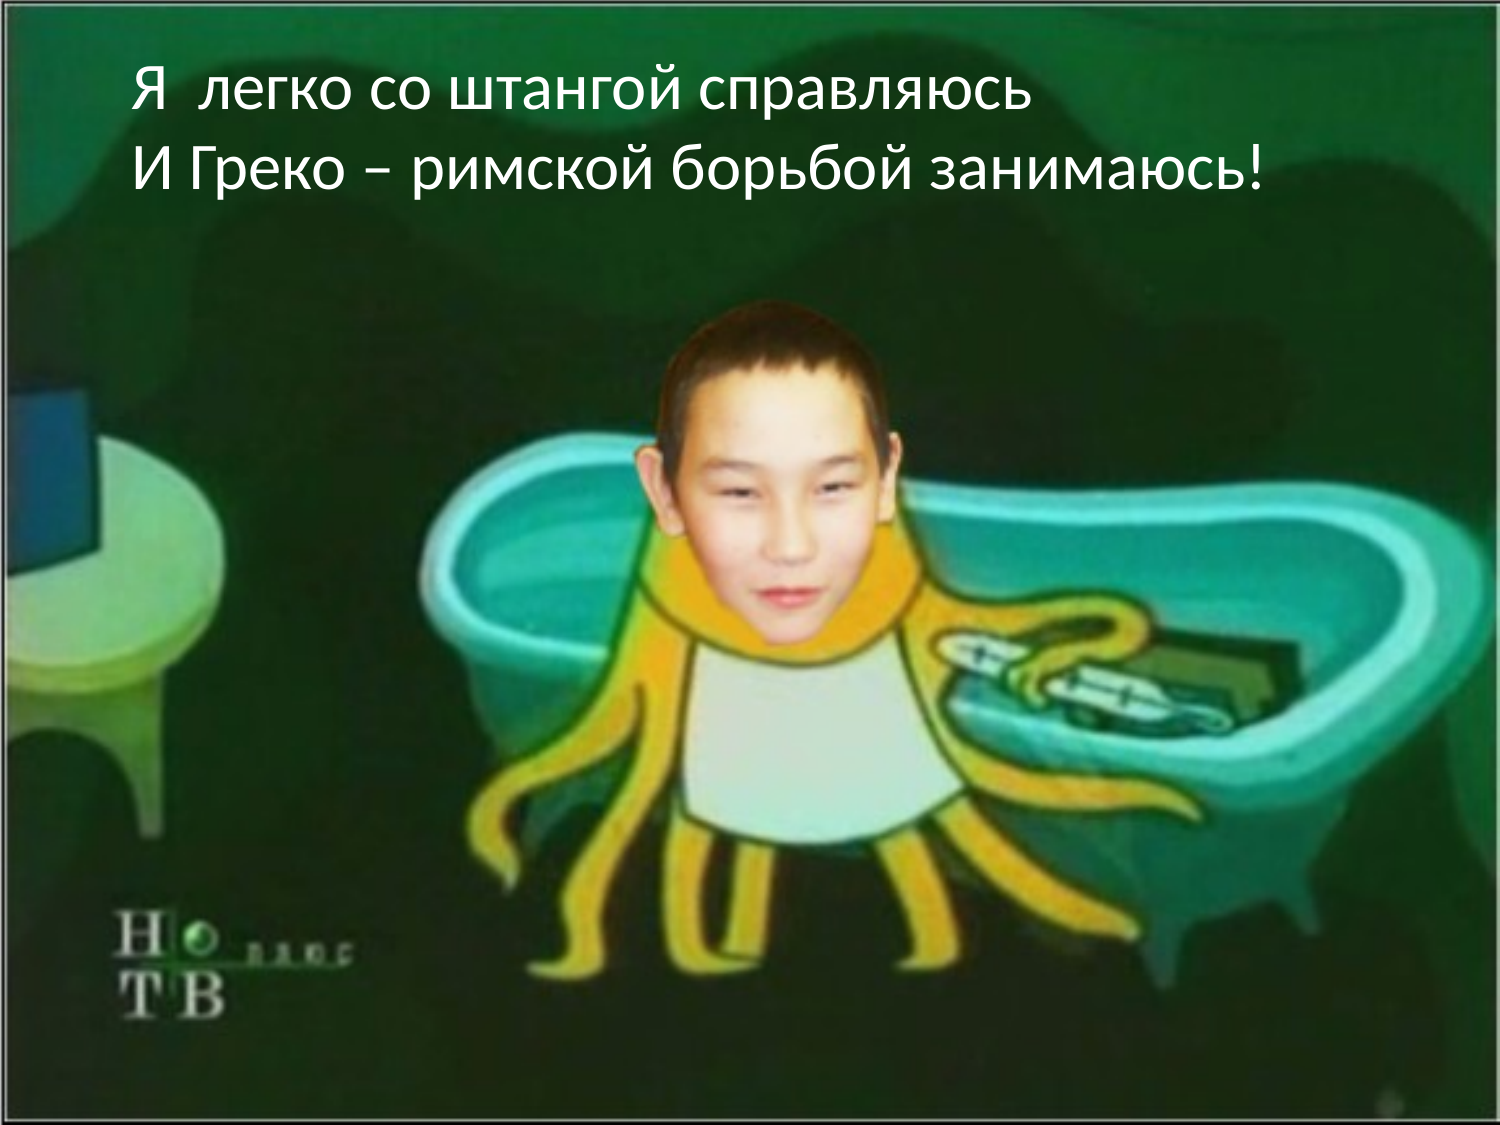

Я легко со штангой справляюсь
И Греко – римской борьбой занимаюсь!
#